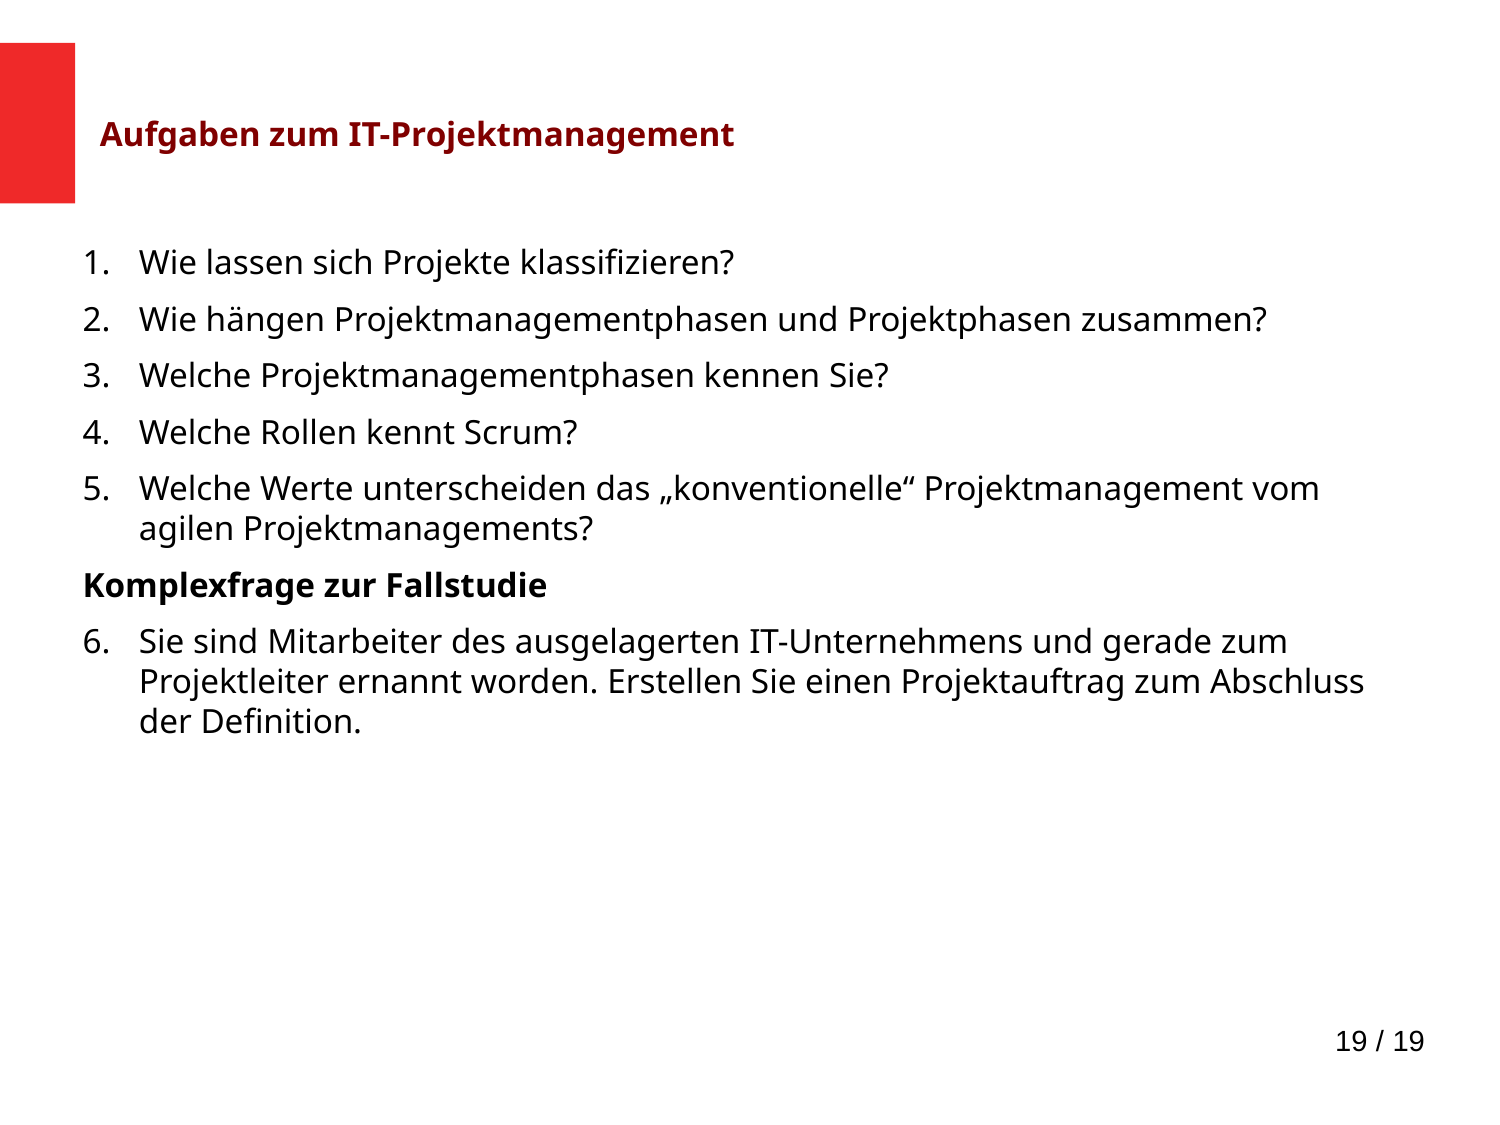

# Aufgaben zum IT-Projektmanagement
Wie lassen sich Projekte klassifizieren?
Wie hängen Projektmanagementphasen und Projektphasen zusammen?
Welche Projektmanagementphasen kennen Sie?
Welche Rollen kennt Scrum?
Welche Werte unterscheiden das „konventionelle“ Projektmanagement vom agilen Projektmanagements?
Komplexfrage zur Fallstudie
Sie sind Mitarbeiter des ausgelagerten IT-Unternehmens und gerade zum Projektleiter ernannt worden. Erstellen Sie einen Projektauftrag zum Abschluss der Definition.
19